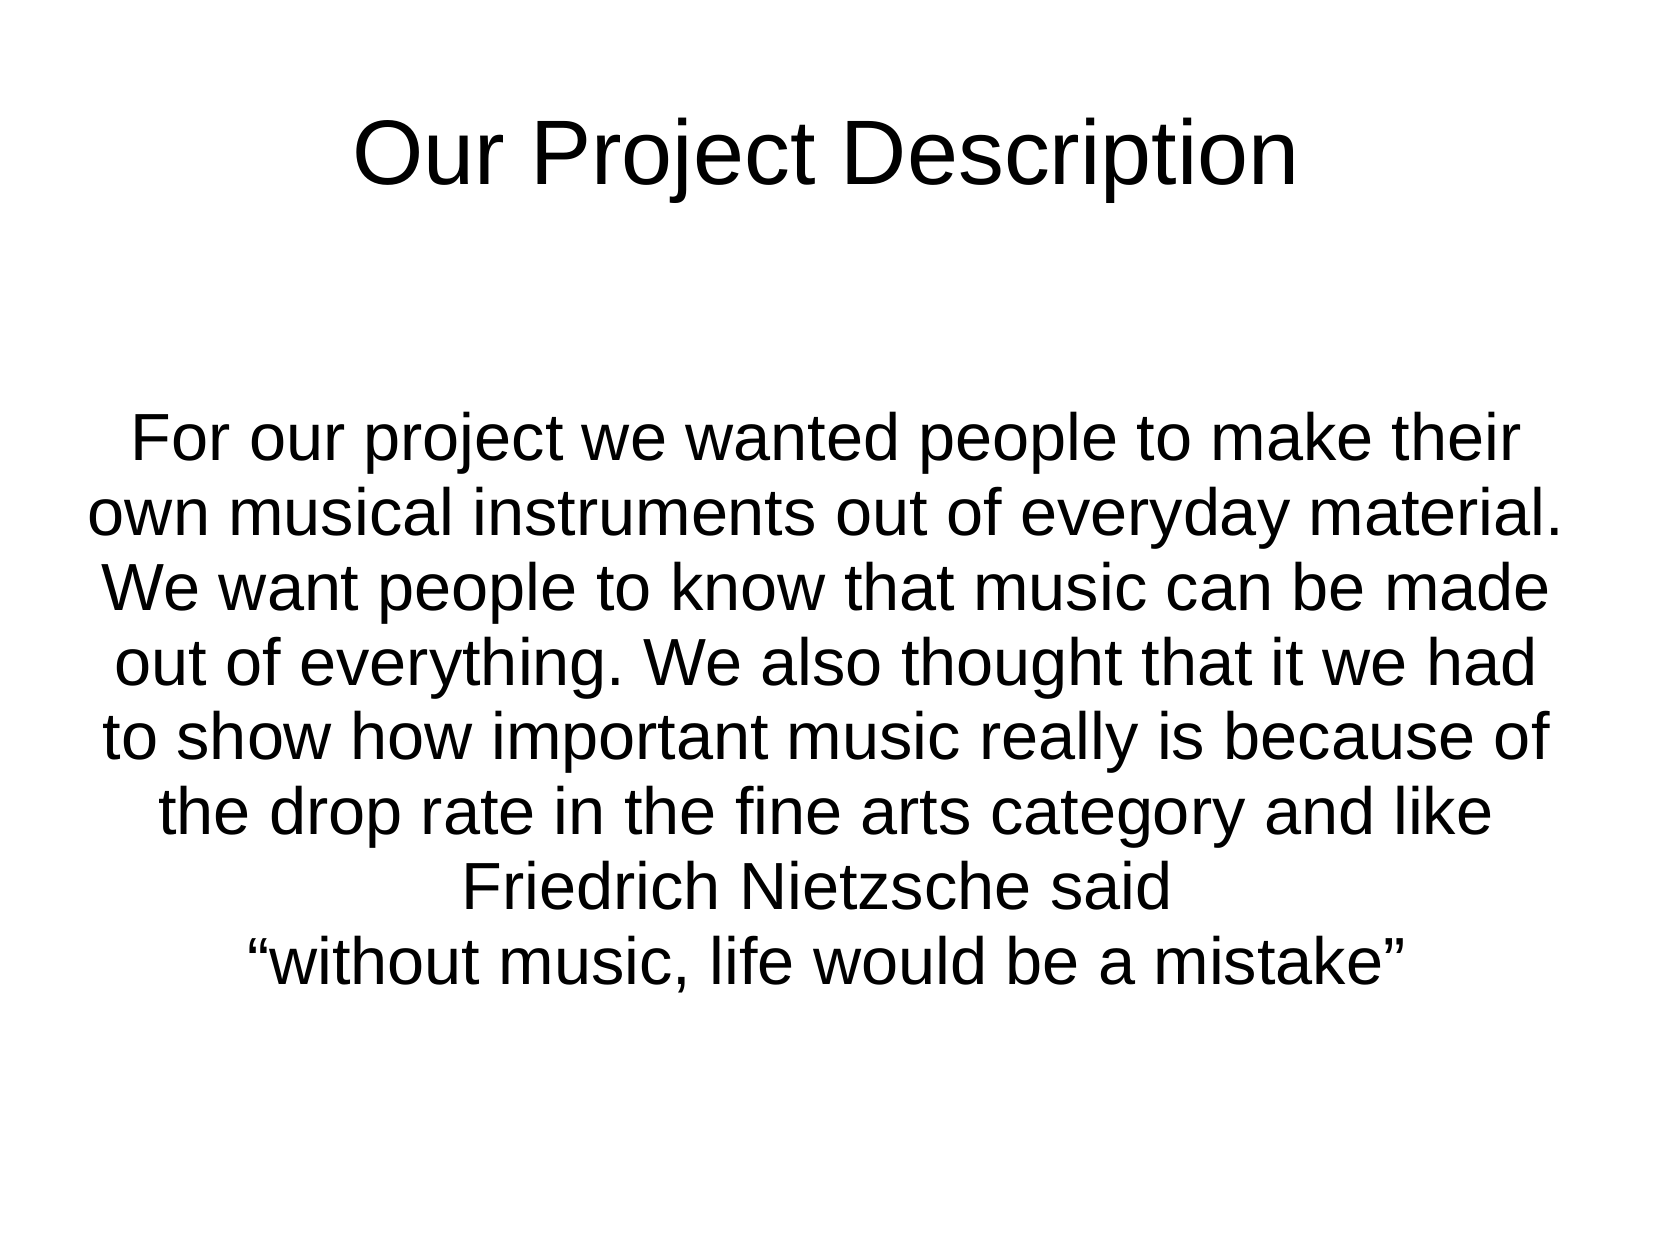

# Our Project Description
For our project we wanted people to make their own musical instruments out of everyday material. We want people to know that music can be made out of everything. We also thought that it we had to show how important music really is because of the drop rate in the fine arts category and like Friedrich Nietzsche said
“without music, life would be a mistake”